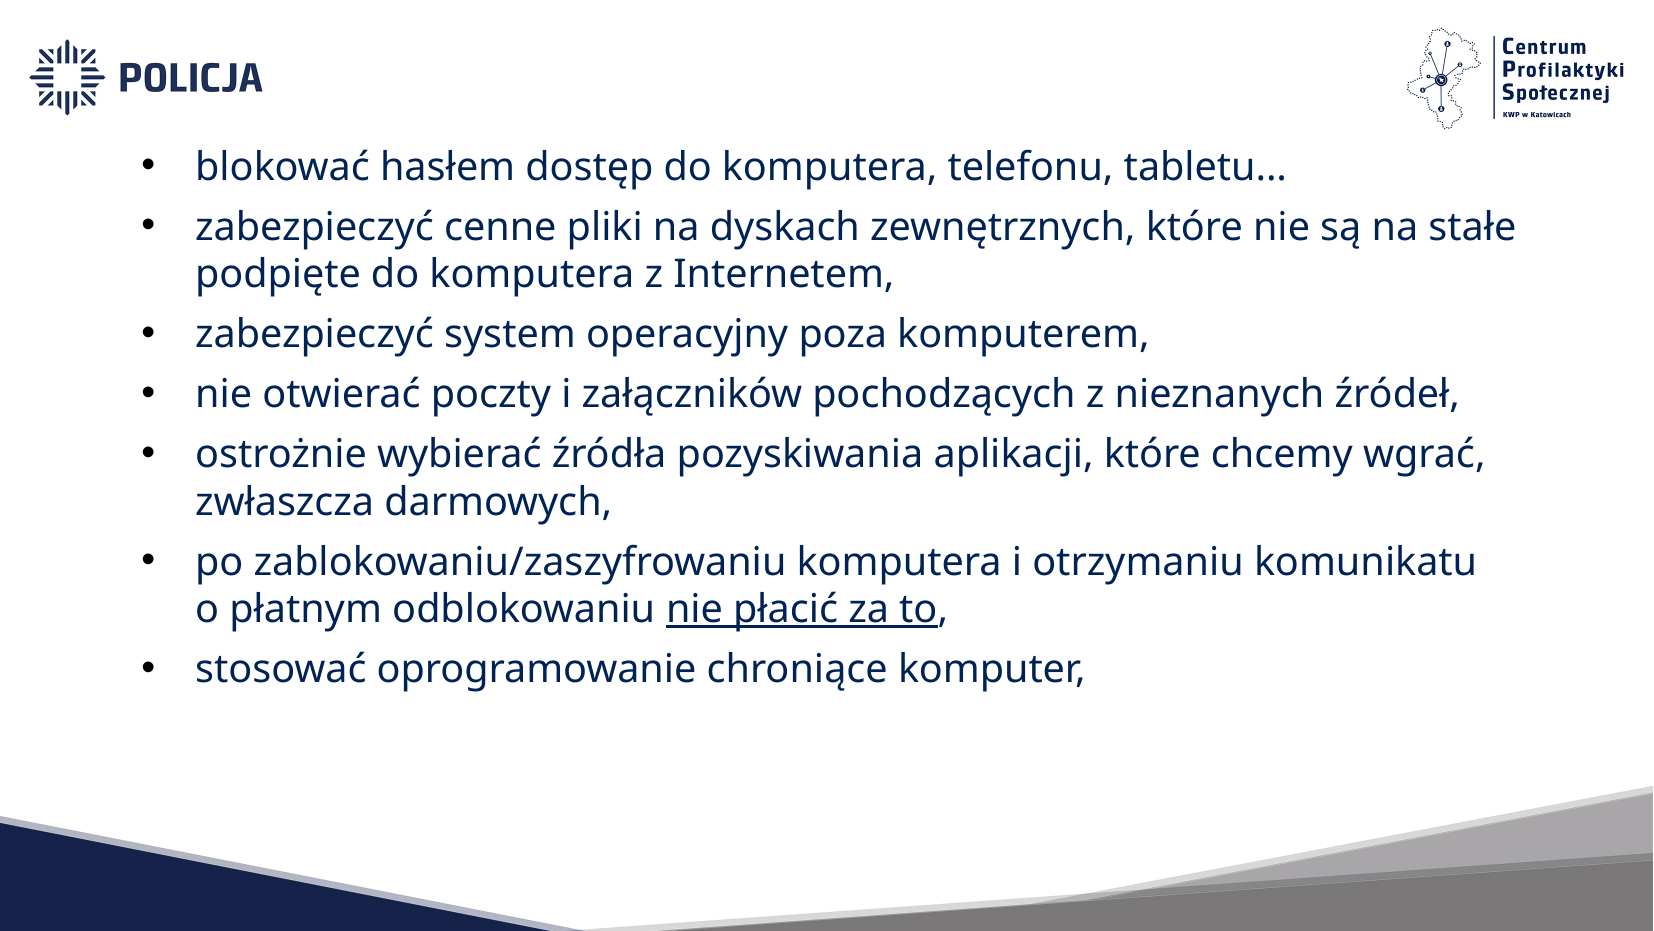

blokować hasłem dostęp do komputera, telefonu, tabletu...
zabezpieczyć cenne pliki na dyskach zewnętrznych, które nie są na stałe podpięte do komputera z Internetem,
zabezpieczyć system operacyjny poza komputerem,
nie otwierać poczty i załączników pochodzących z nieznanych źródeł,
ostrożnie wybierać źródła pozyskiwania aplikacji, które chcemy wgrać, zwłaszcza darmowych,
po zablokowaniu/zaszyfrowaniu komputera i otrzymaniu komunikatu
o płatnym odblokowaniu nie płacić za to,
stosować oprogramowanie chroniące komputer,